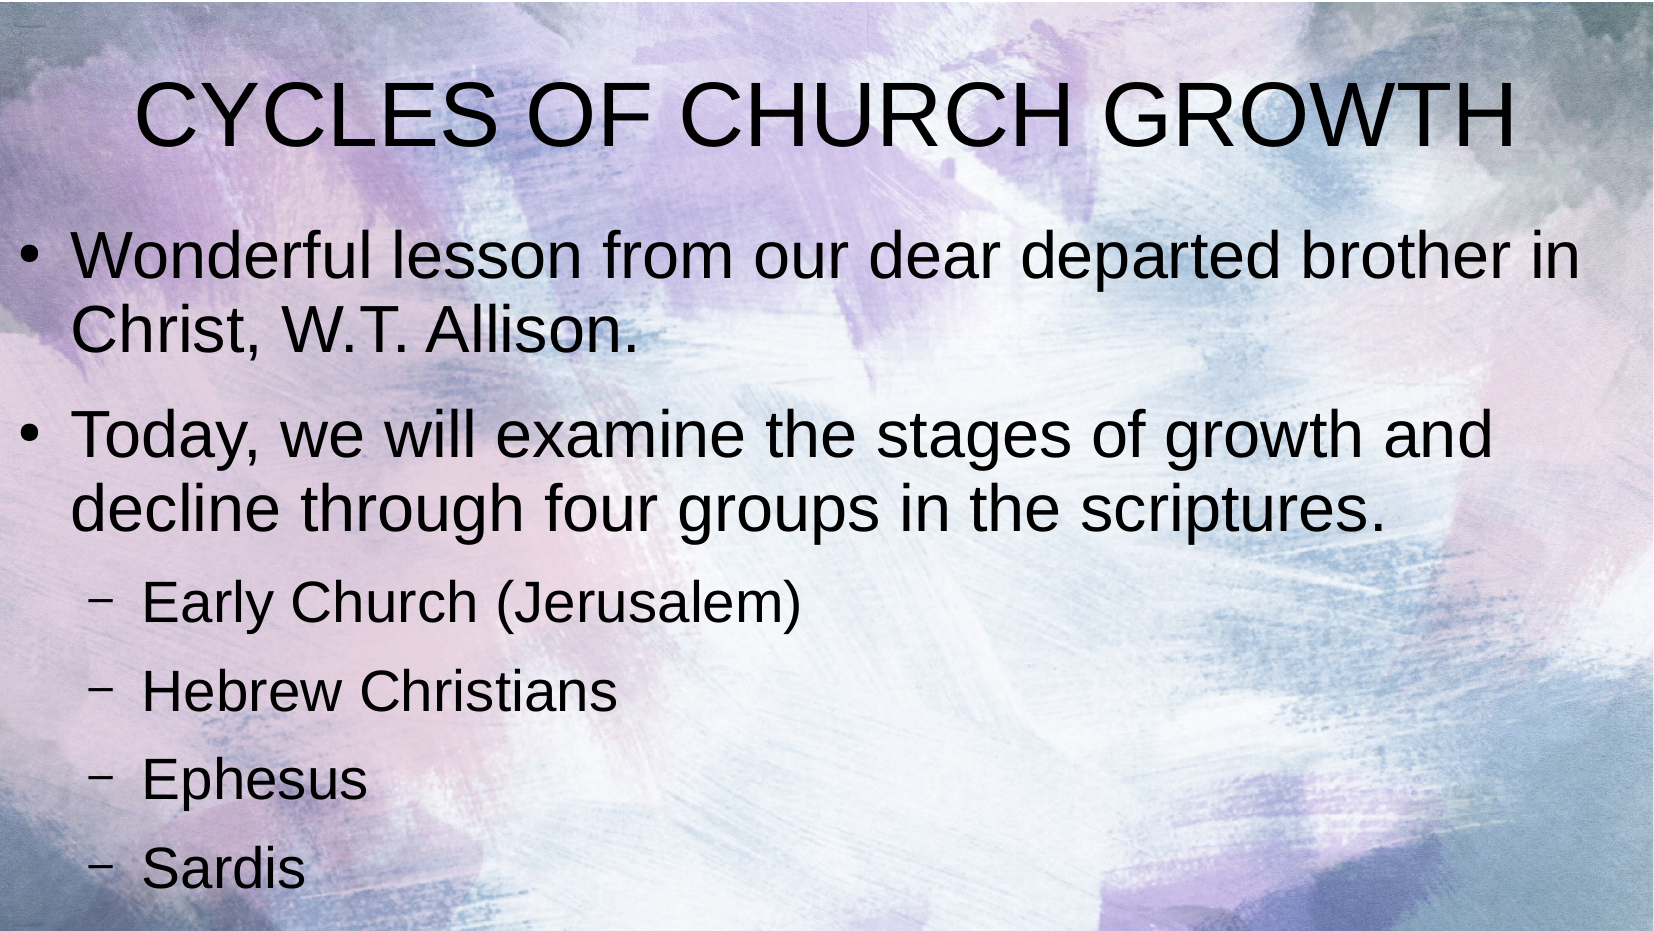

# CYCLES OF CHURCH GROWTH
Wonderful lesson from our dear departed brother in Christ, W.T. Allison.
Today, we will examine the stages of growth and decline through four groups in the scriptures.
Early Church (Jerusalem)
Hebrew Christians
Ephesus
Sardis